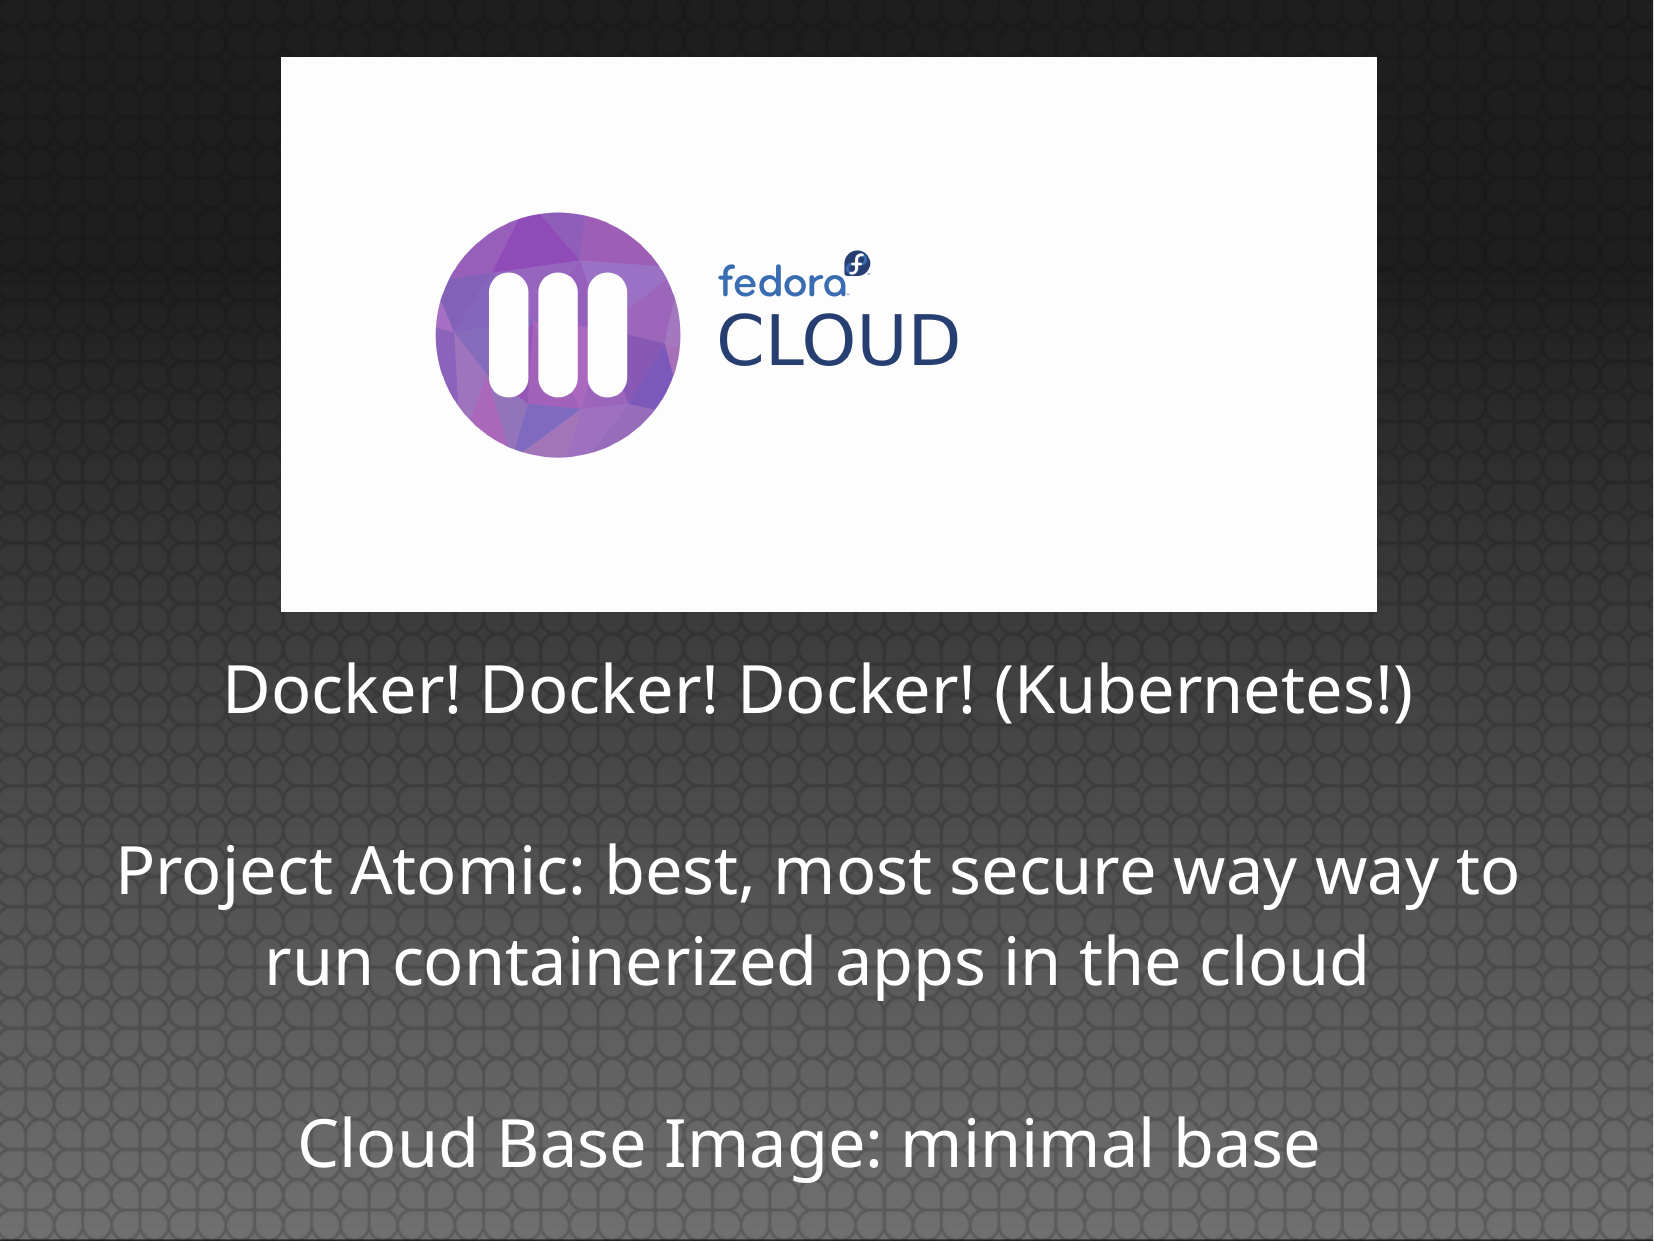

# Docker! Docker! Docker! (Kubernetes!)
Project Atomic: best, most secure way way to run containerized apps in the cloud
Cloud Base Image: minimal base